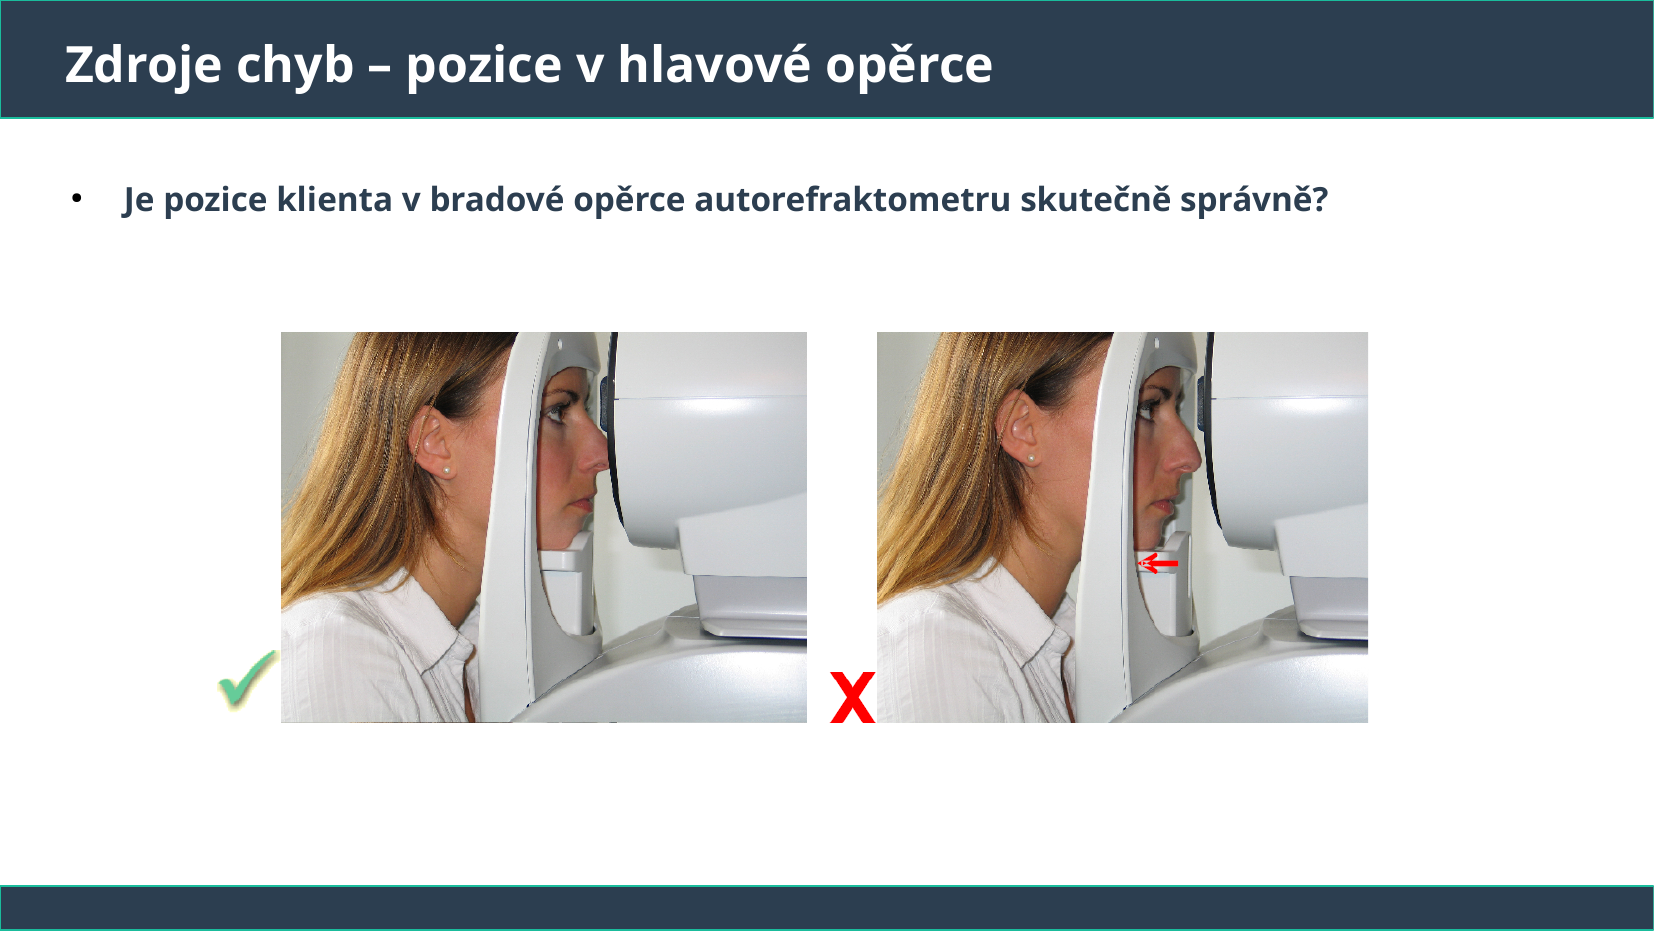

# Zdroje chyb – pozice v hlavové opěrce
Je pozice klienta v bradové opěrce autorefraktometru skutečně správně?
12